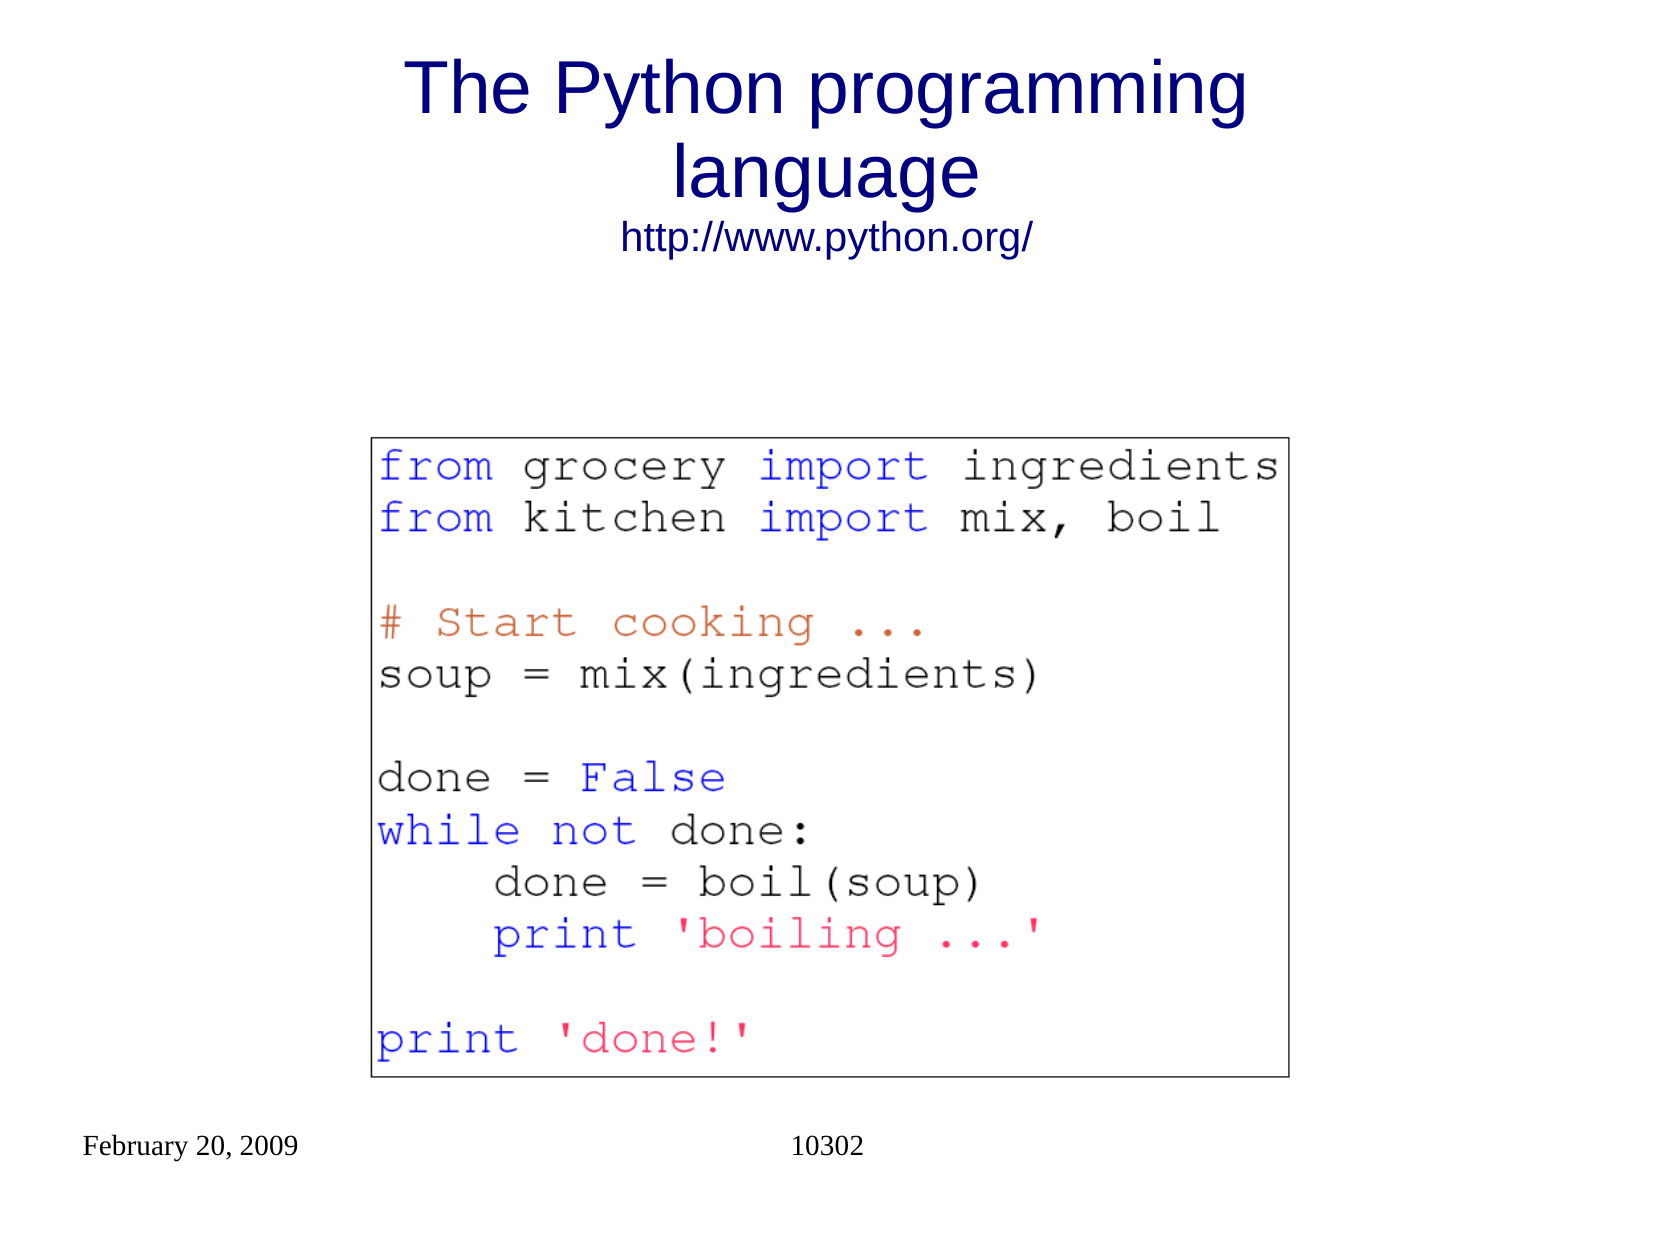

# The Python programming language http://www.python.org/
February 20, 2009
10302